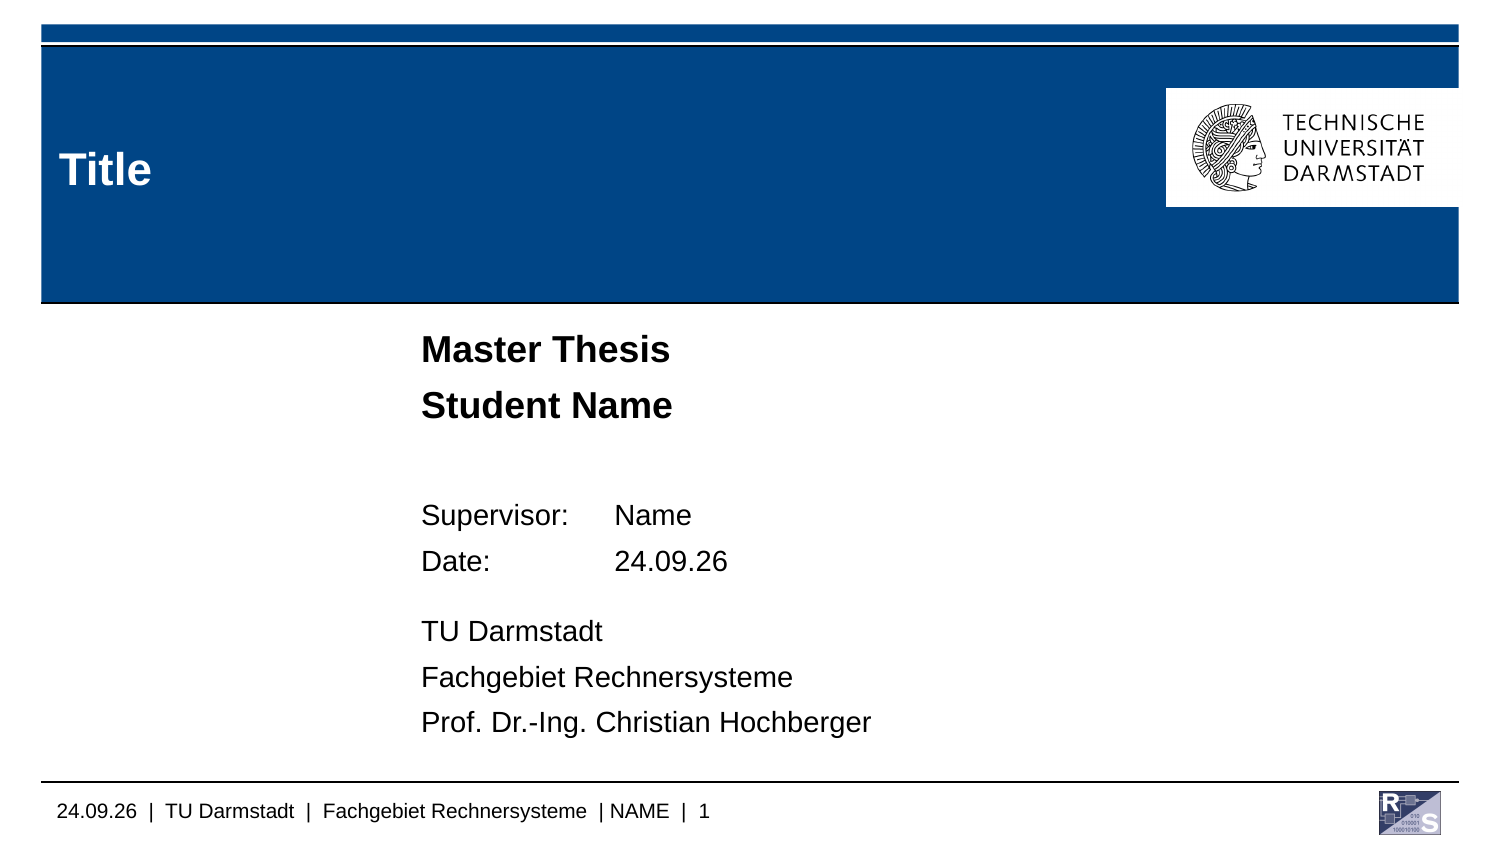

# Title
Master Thesis
Student Name
Supervisor: 	Name
Date:
TU Darmstadt
Fachgebiet Rechnersysteme
Prof. Dr.-Ing. Christian Hochberger